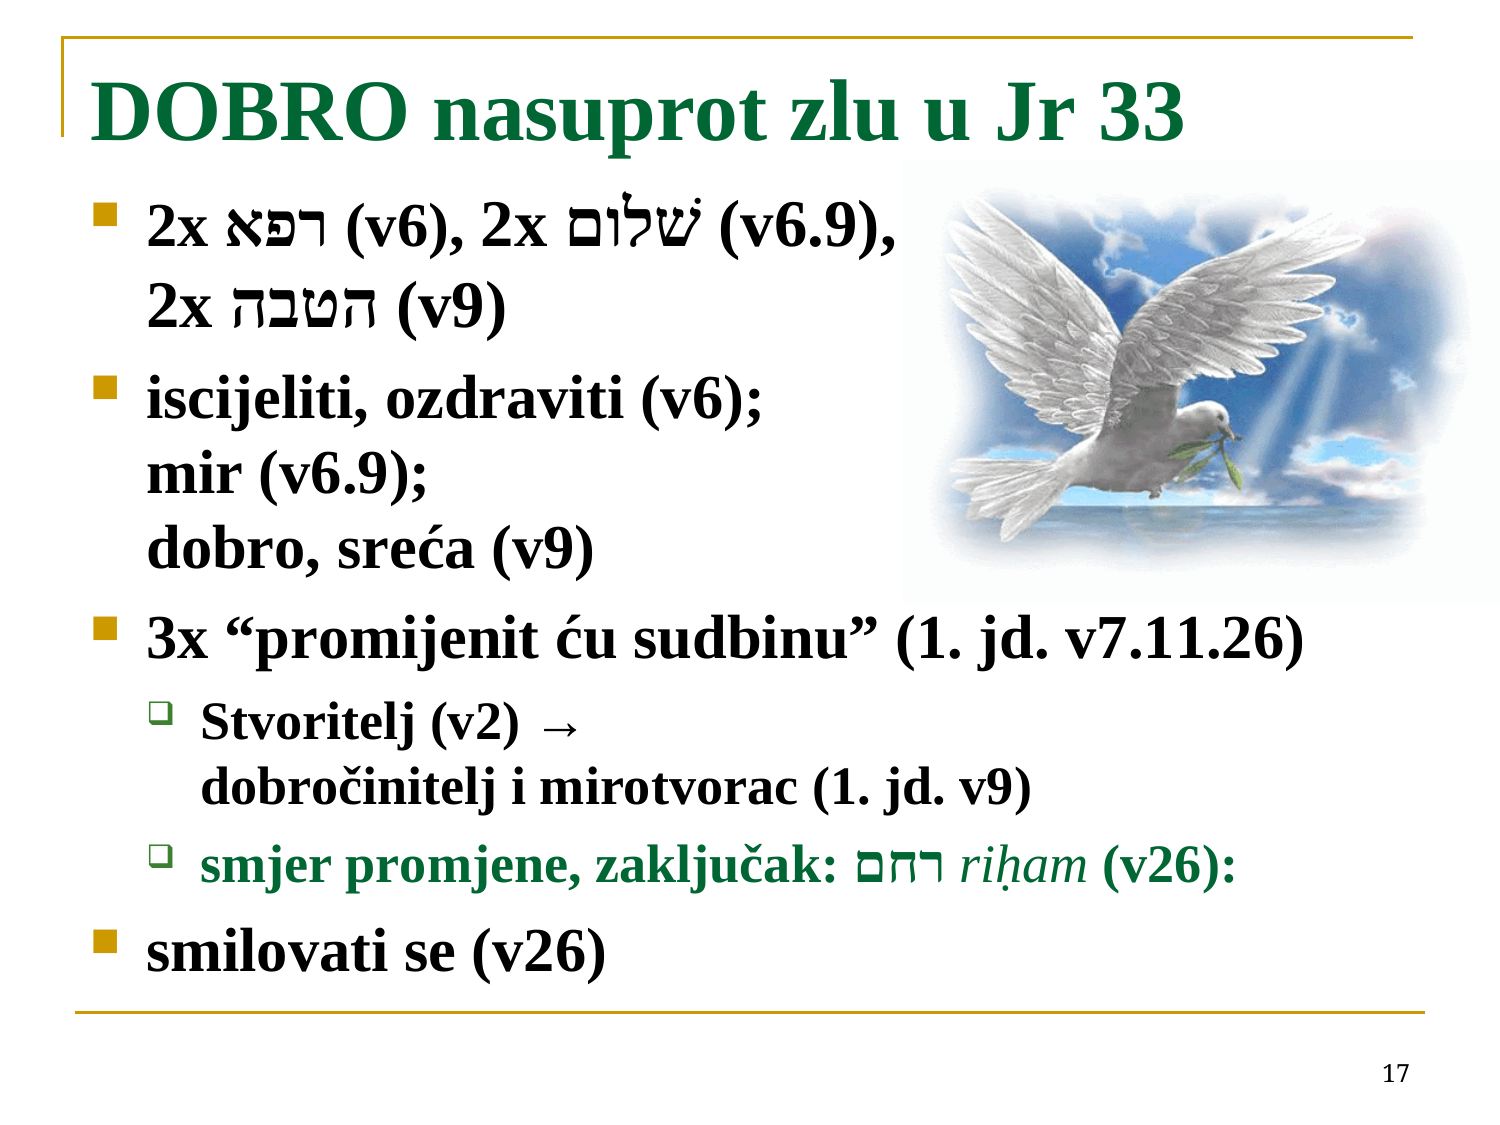

# DOBRO nasuprot zlu u Jr 33
2x רפא (v6), 2x שׁלום (v6.9),
2x הטבה (v9)
iscijeliti, ozdraviti (v6);
mir (v6.9);
dobro, sreća (v9)
3x “promijenit ću sudbinu” (1. jd. v7.11.26)
Stvoritelj (v2) →
dobročinitelj i mirotvorac (1. jd. v9)
smjer promjene, zaključak: רחם riḥam (v26):
smilovati se (v26)